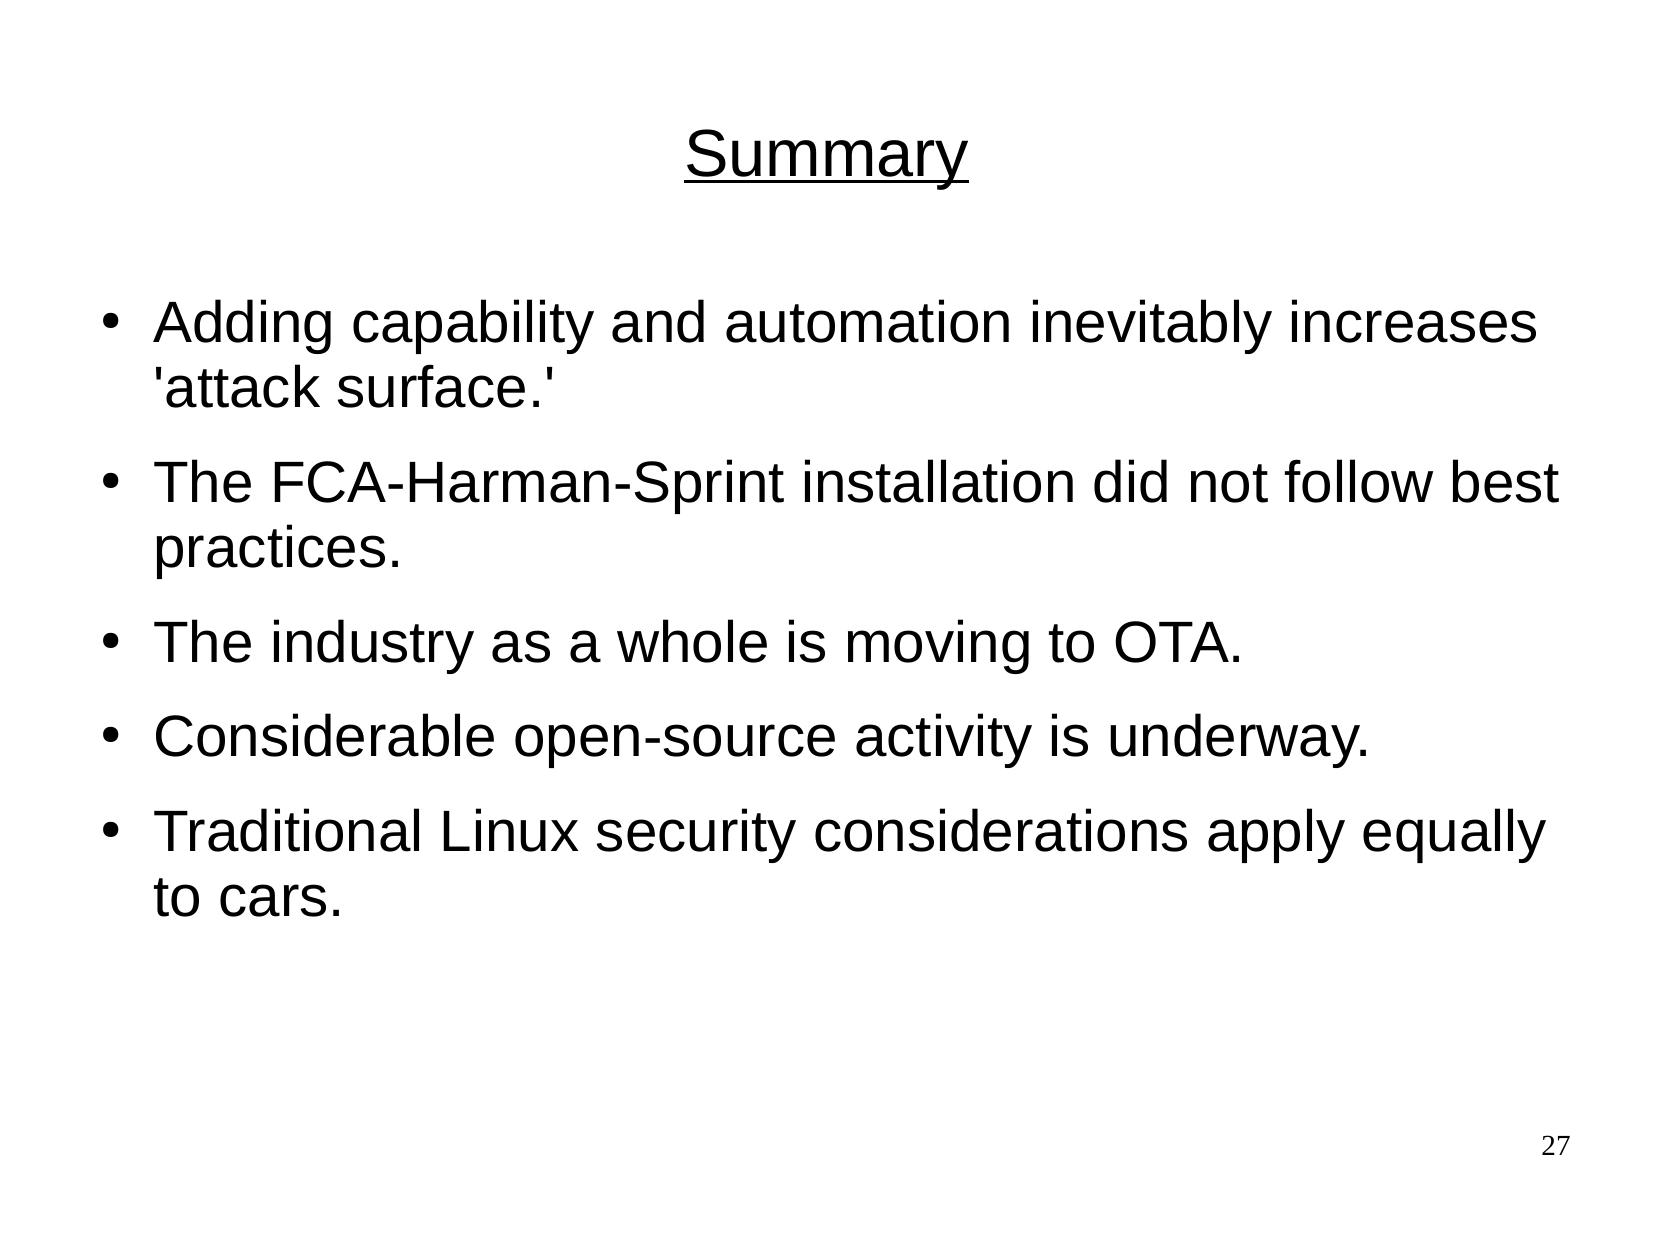

# Summary
Adding capability and automation inevitably increases 'attack surface.'
The FCA-Harman-Sprint installation did not follow best practices.
The industry as a whole is moving to OTA.
Considerable open-source activity is underway.
Traditional Linux security considerations apply equally to cars.
27